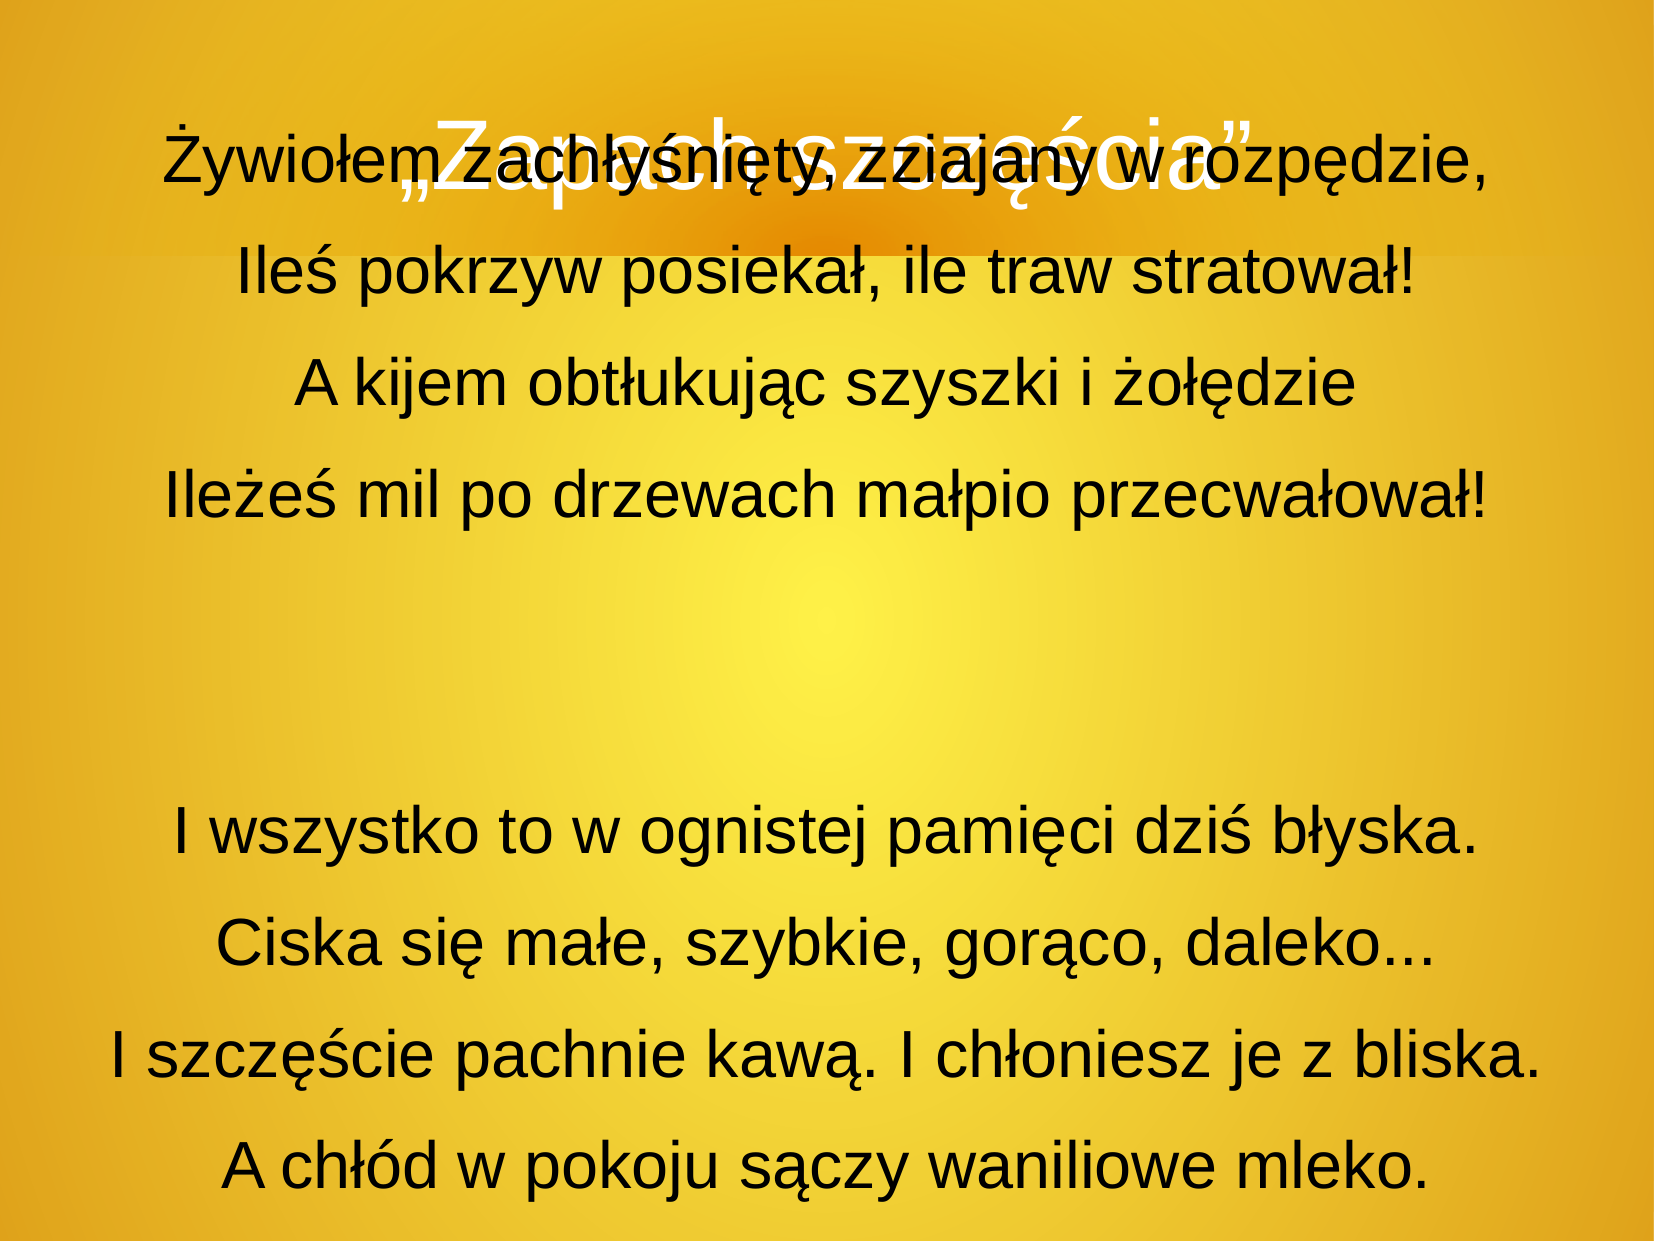

# „Zapach szczęścia”
Żywiołem zachłyśnięty, zziajany w rozpędzie,
Ileś pokrzyw posiekał, ile traw stratował!
A kijem obtłukując szyszki i żołędzie
Ileżeś mil po drzewach małpio przecwałował!
I wszystko to w ognistej pamięci dziś błyska.
Ciska się małe, szybkie, gorąco, daleko...
I szczęście pachnie kawą. I chłoniesz je z bliska.
A chłód w pokoju sączy waniliowe mleko.